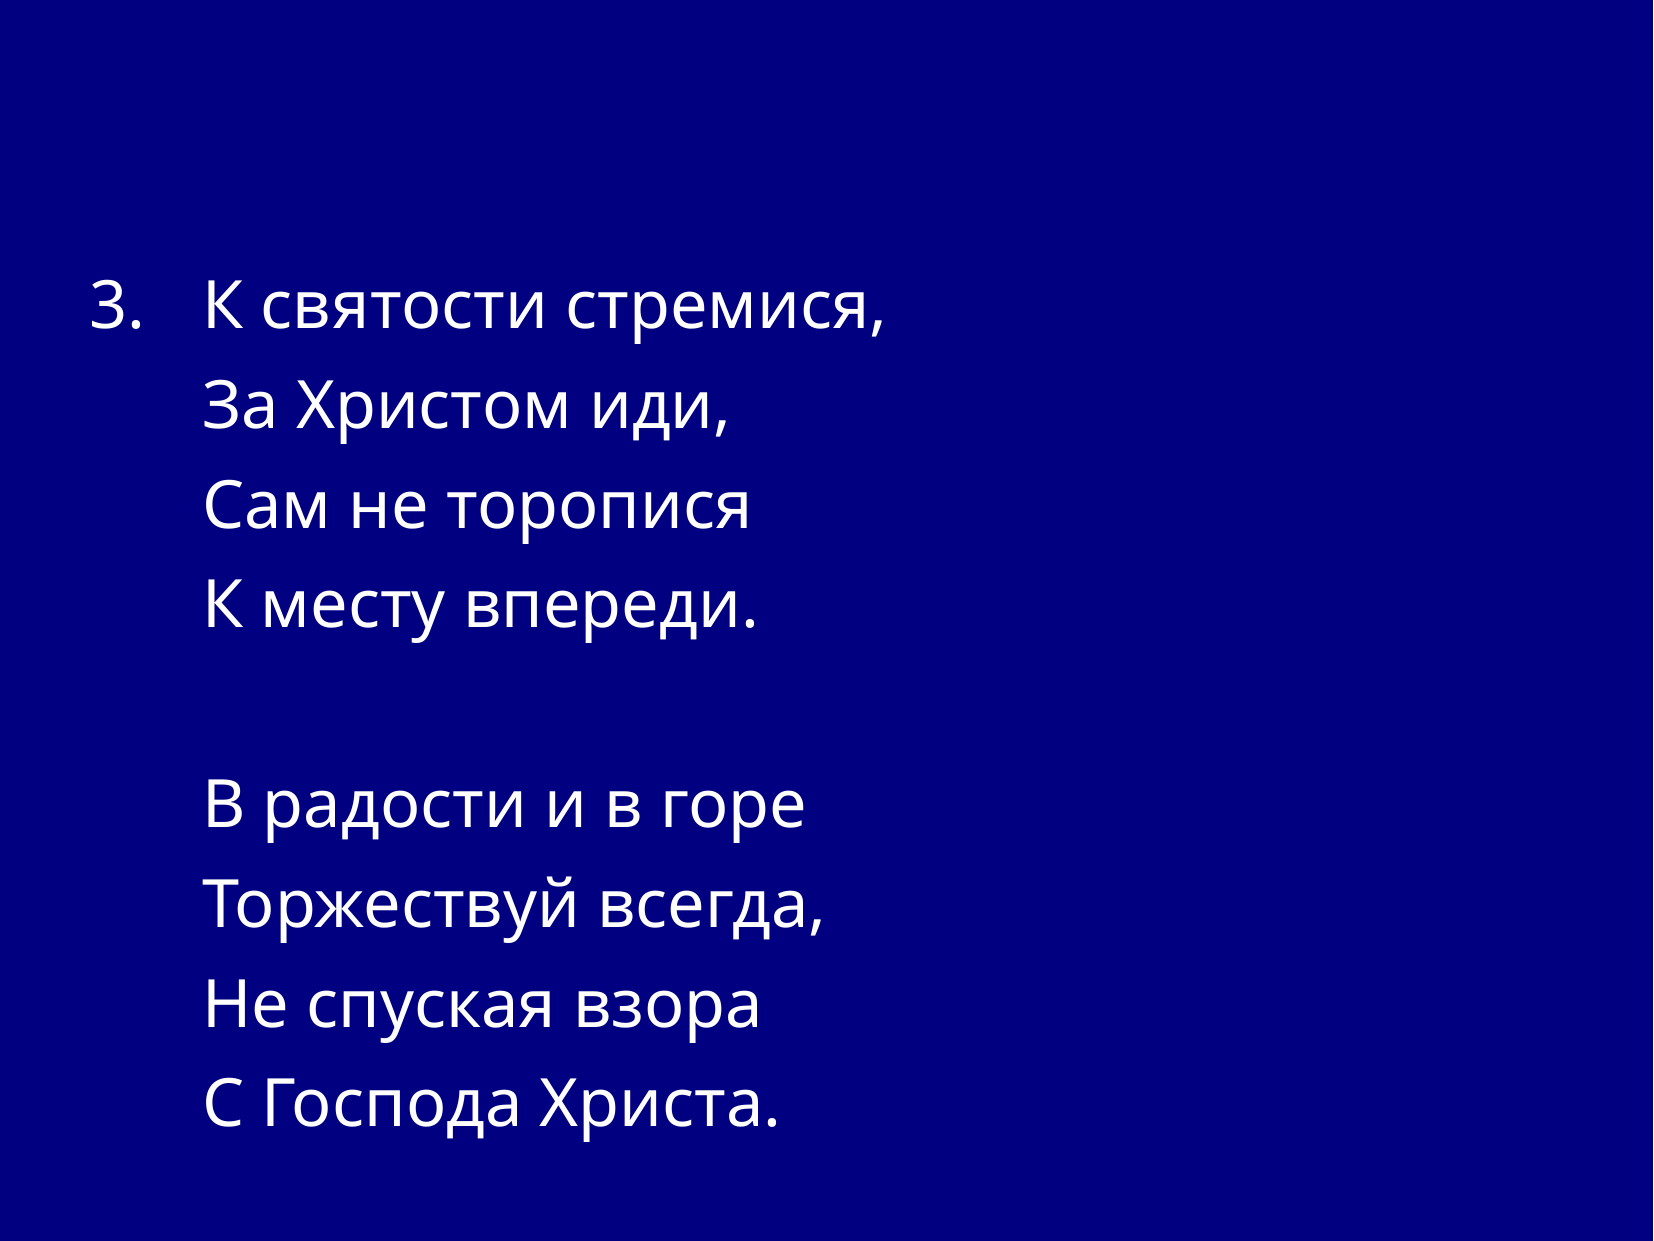

3.	К святости стремися,
	За Христом иди,
	Сам не торопися
	К месту впереди.
	В радости и в горе
	Торжествуй всегда,
	Не спуская взора
	С Господа Христа.